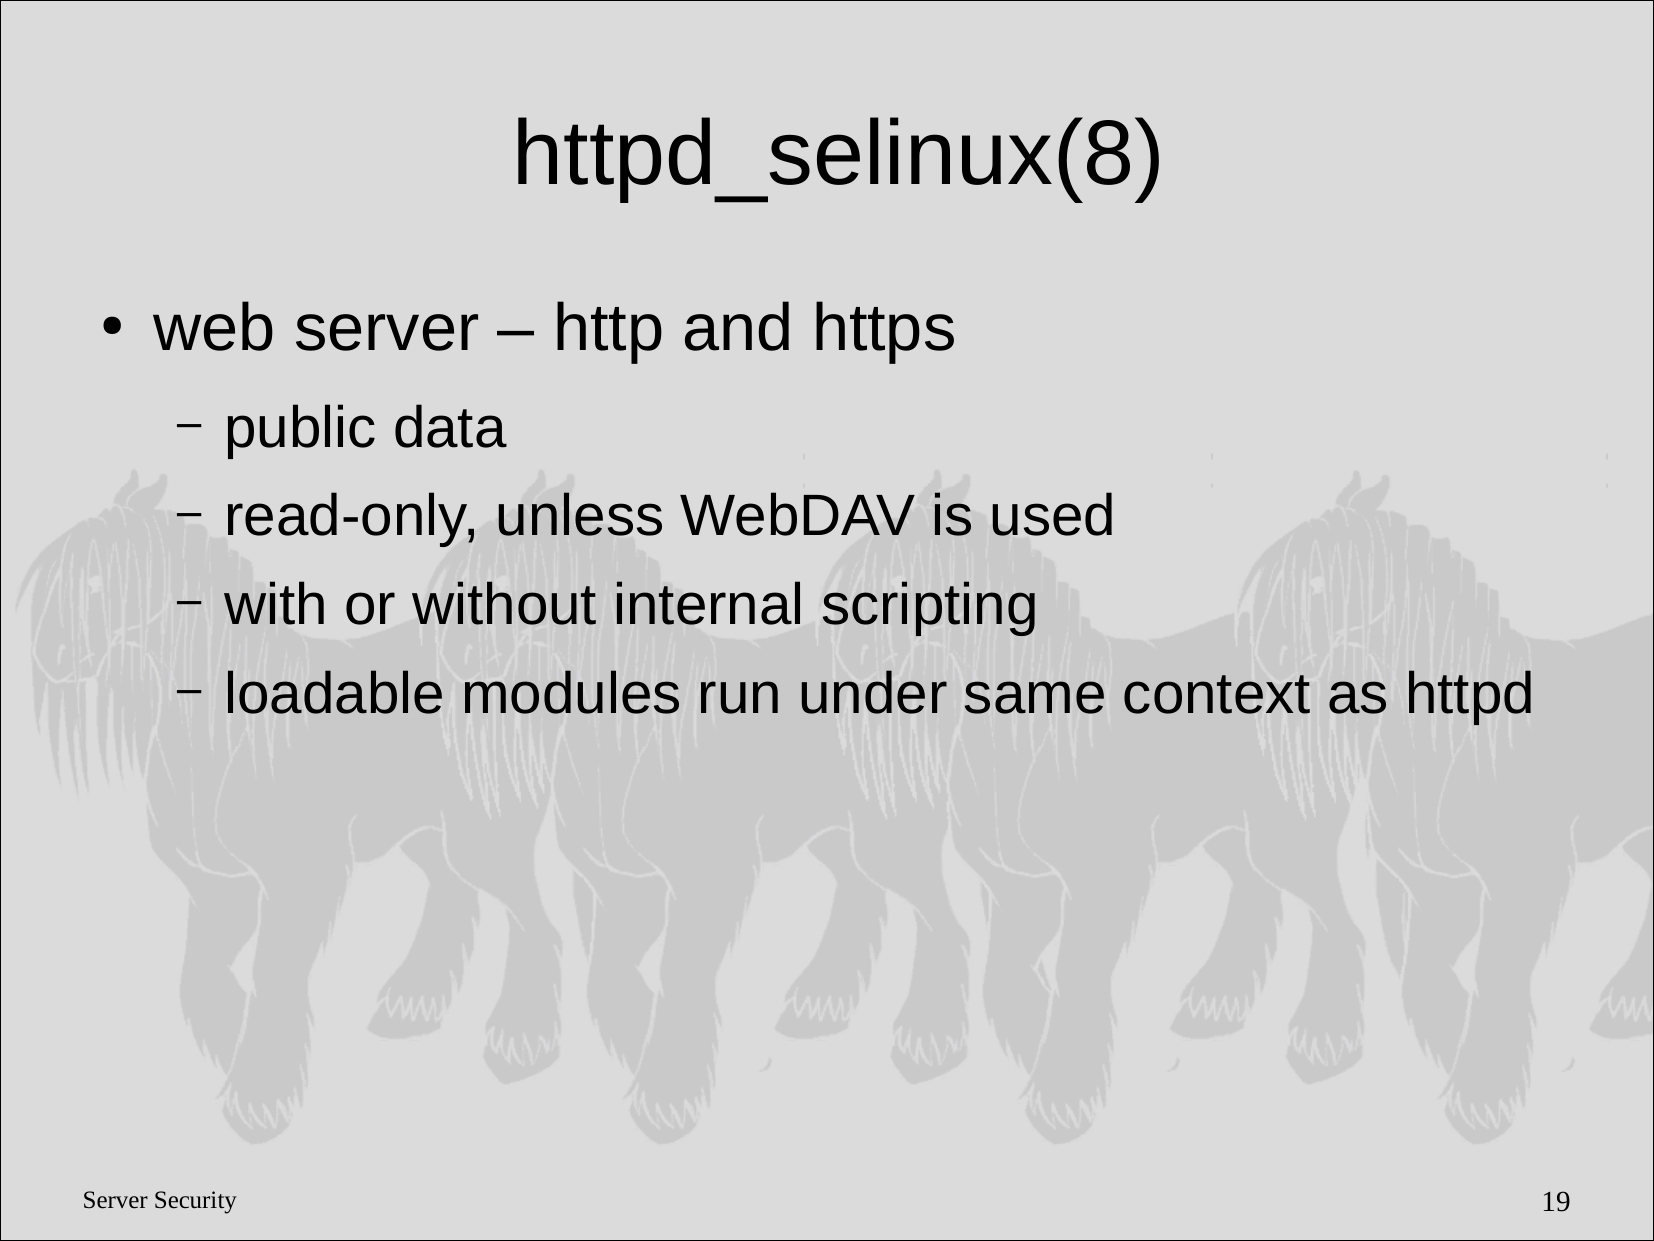

# httpd_selinux(8)
web server – http and https
public data
read-only, unless WebDAV is used
with or without internal scripting
loadable modules run under same context as httpd